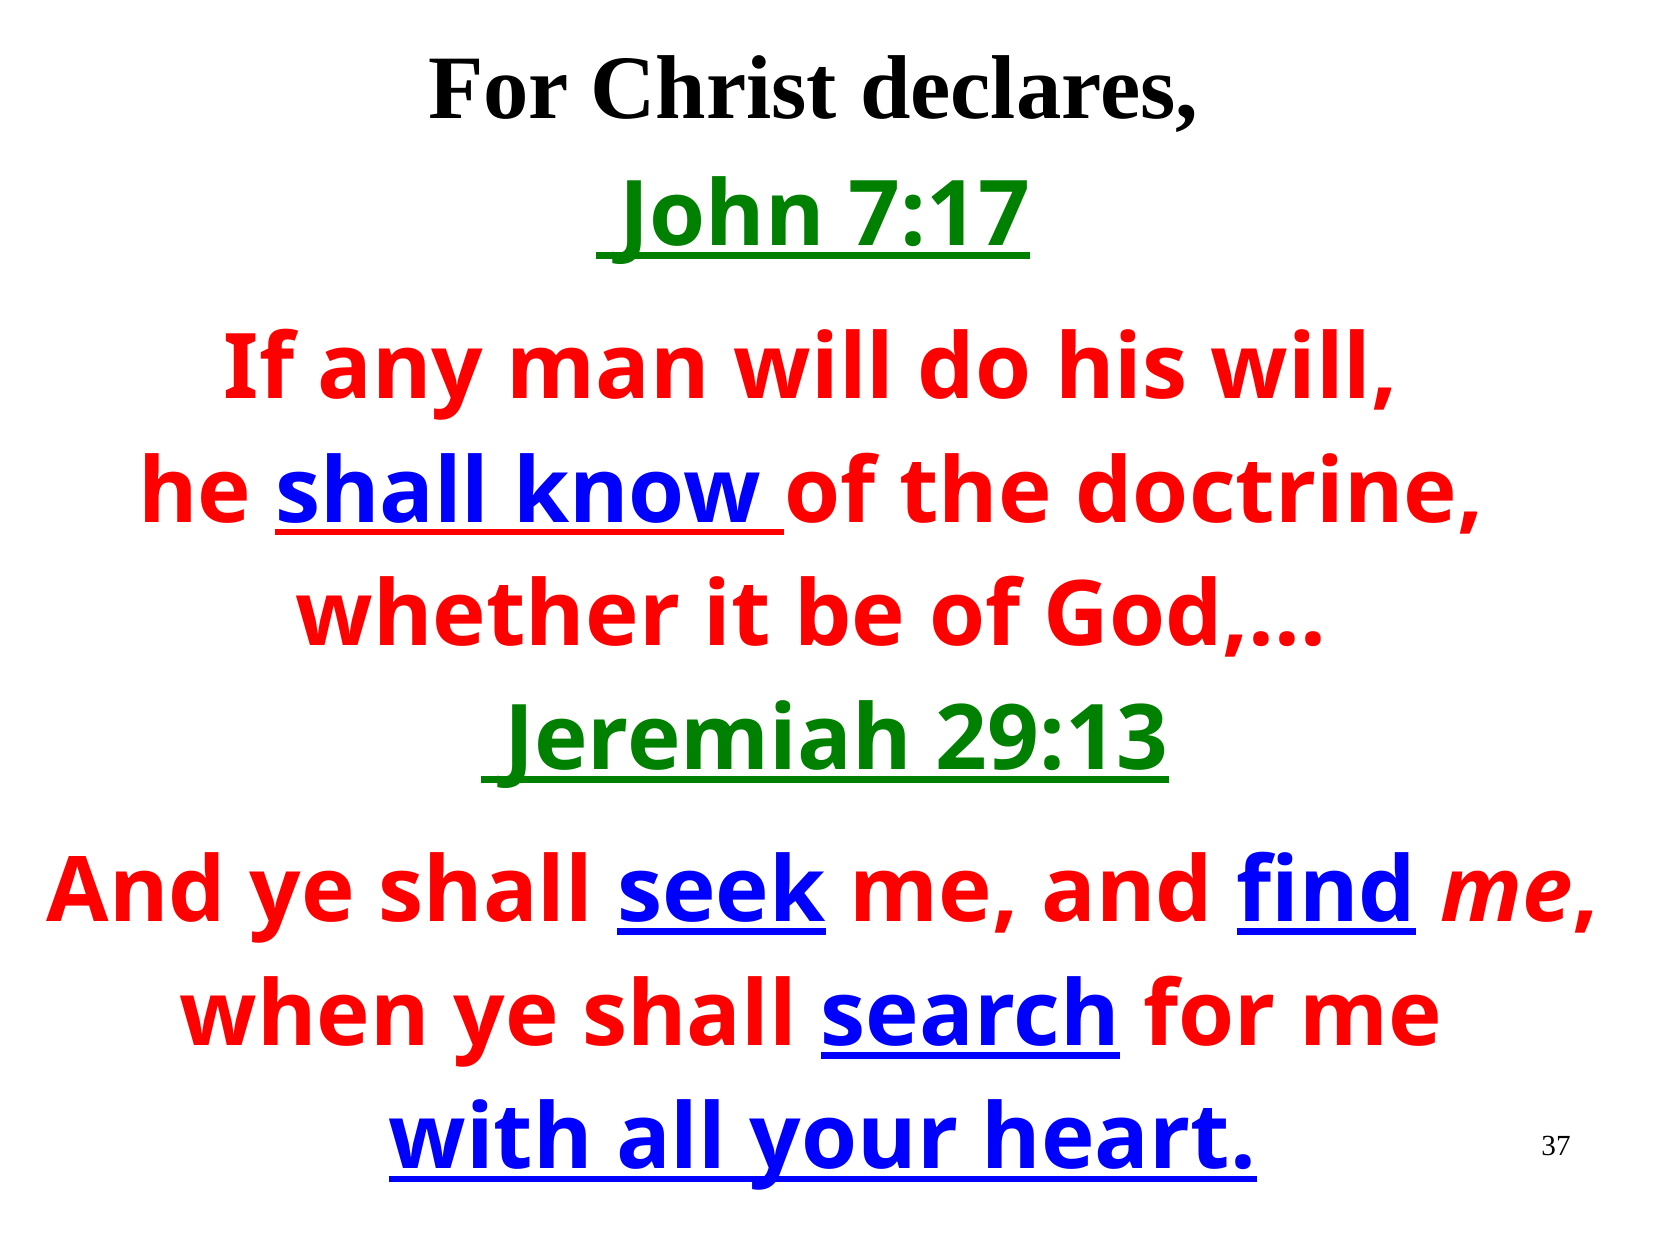

# For Christ declares,
 John 7:17
If any man will do his will,
he shall know of the doctrine,
whether it be of God,...
 Jeremiah 29:13
And ye shall seek me, and find me, when ye shall search for me
with all your heart.
37